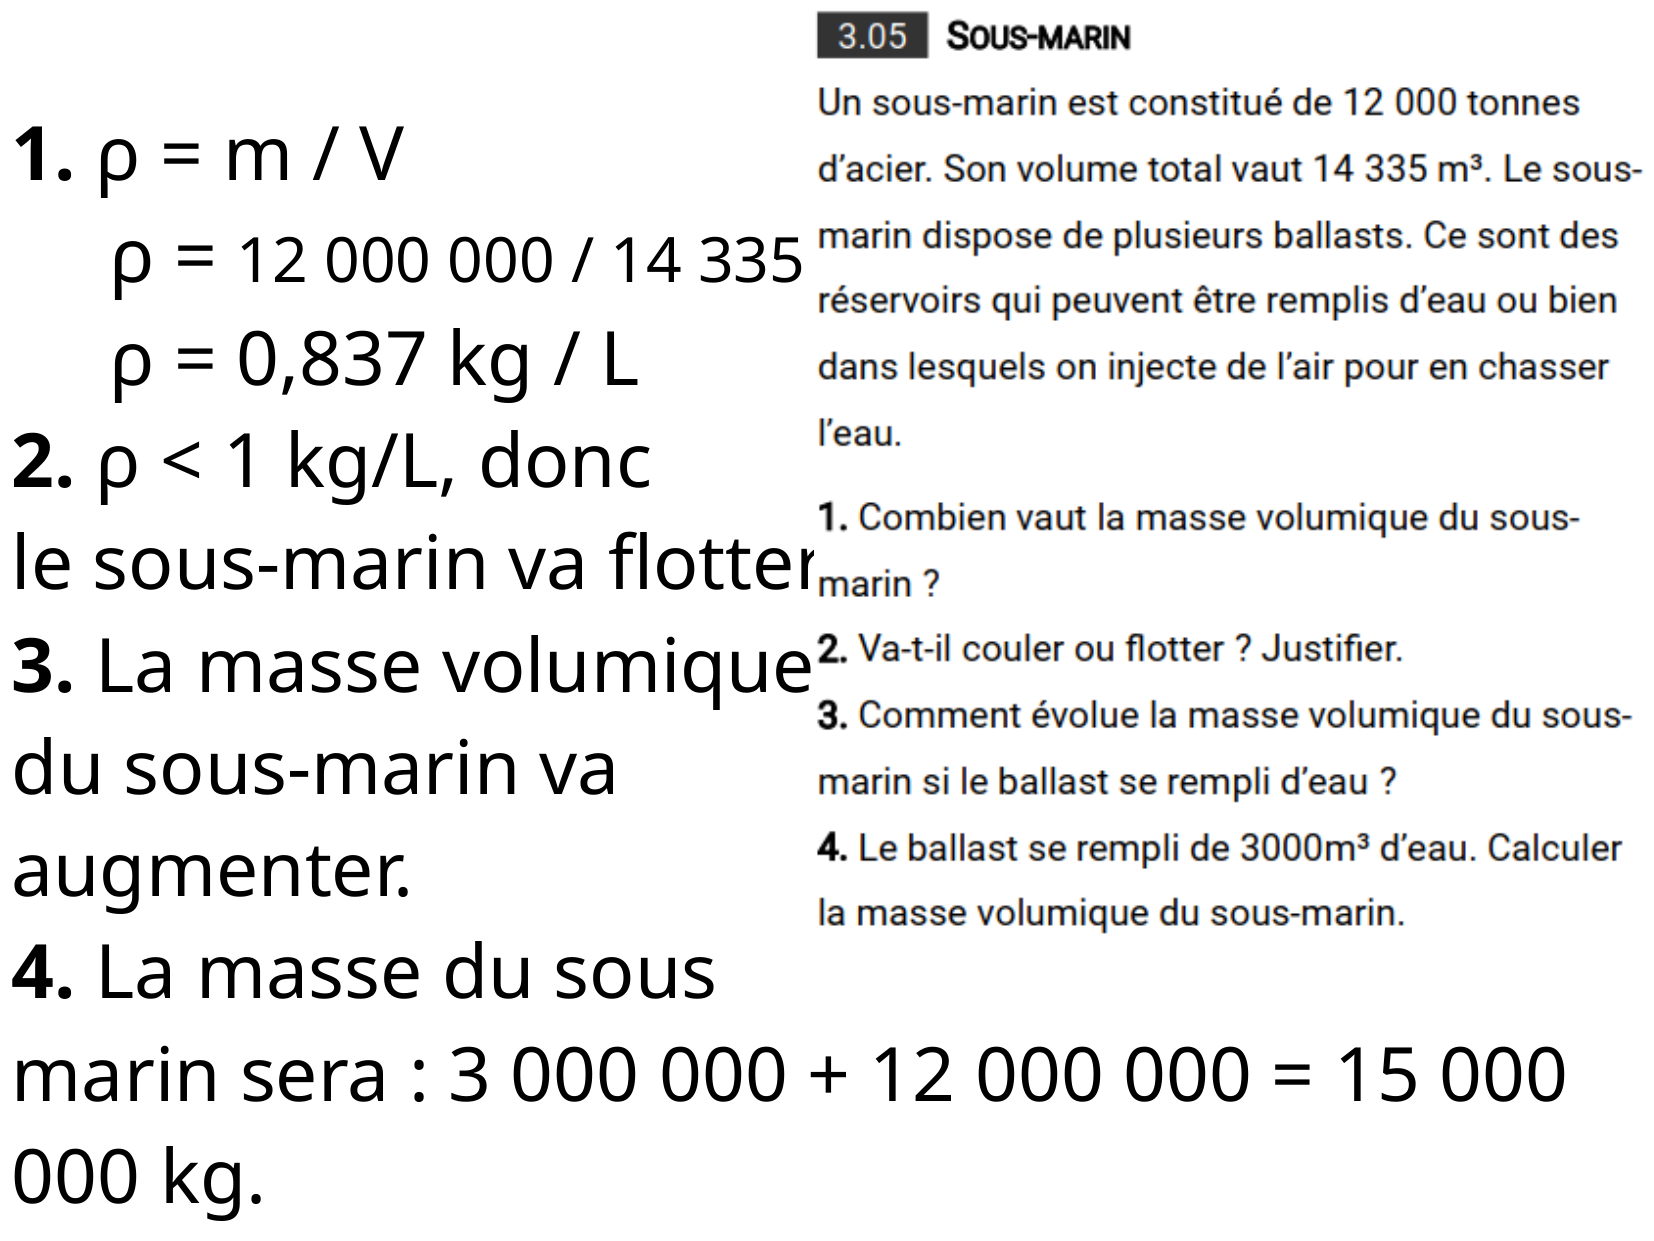

#
1. ρ = m / V
 ρ = 12 000 000 / 14 335 000
 ρ = 0,837 kg / L
2. ρ < 1 kg/L, donc
le sous-marin va flotter.
3. La masse volumique
du sous-marin va
augmenter.
4. La masse du sous
marin sera : 3 000 000 + 12 000 000 = 15 000 000 kg.
ρ = m / v = 15 000 000 / 14 335 000
ρ = 1,04 kg / L